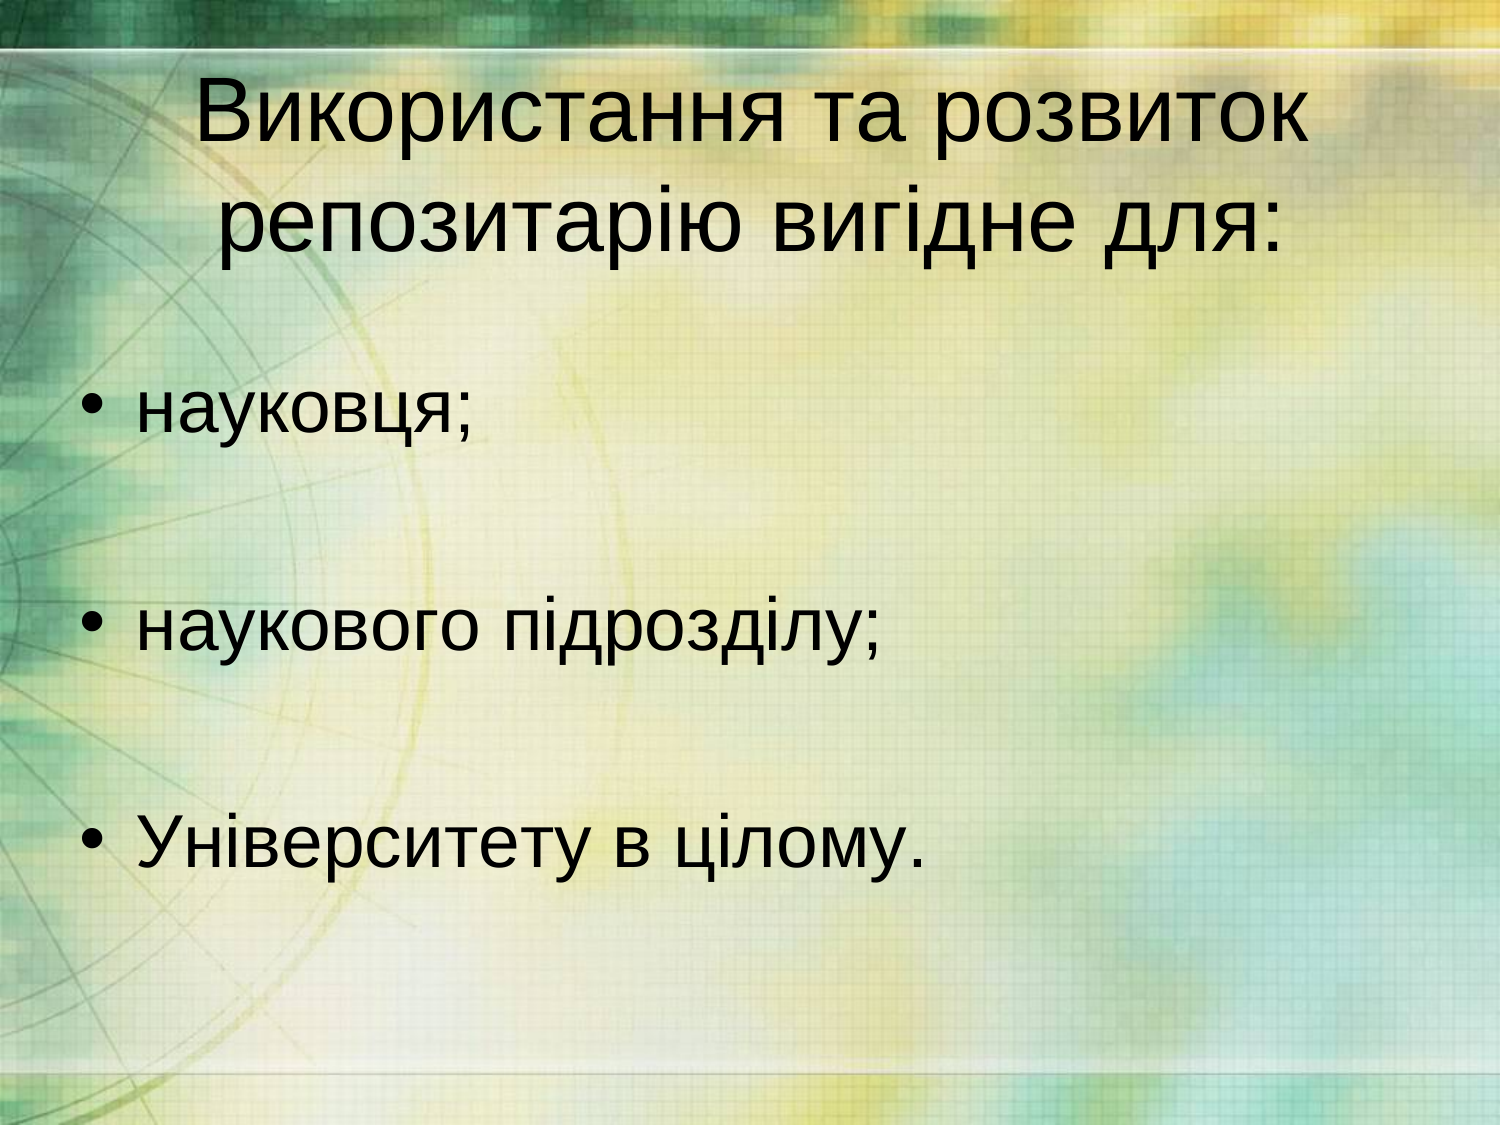

# Використання та розвиток репозитарію вигідне для:
науковця;
наукового підрозділу;
Університету в цілому.